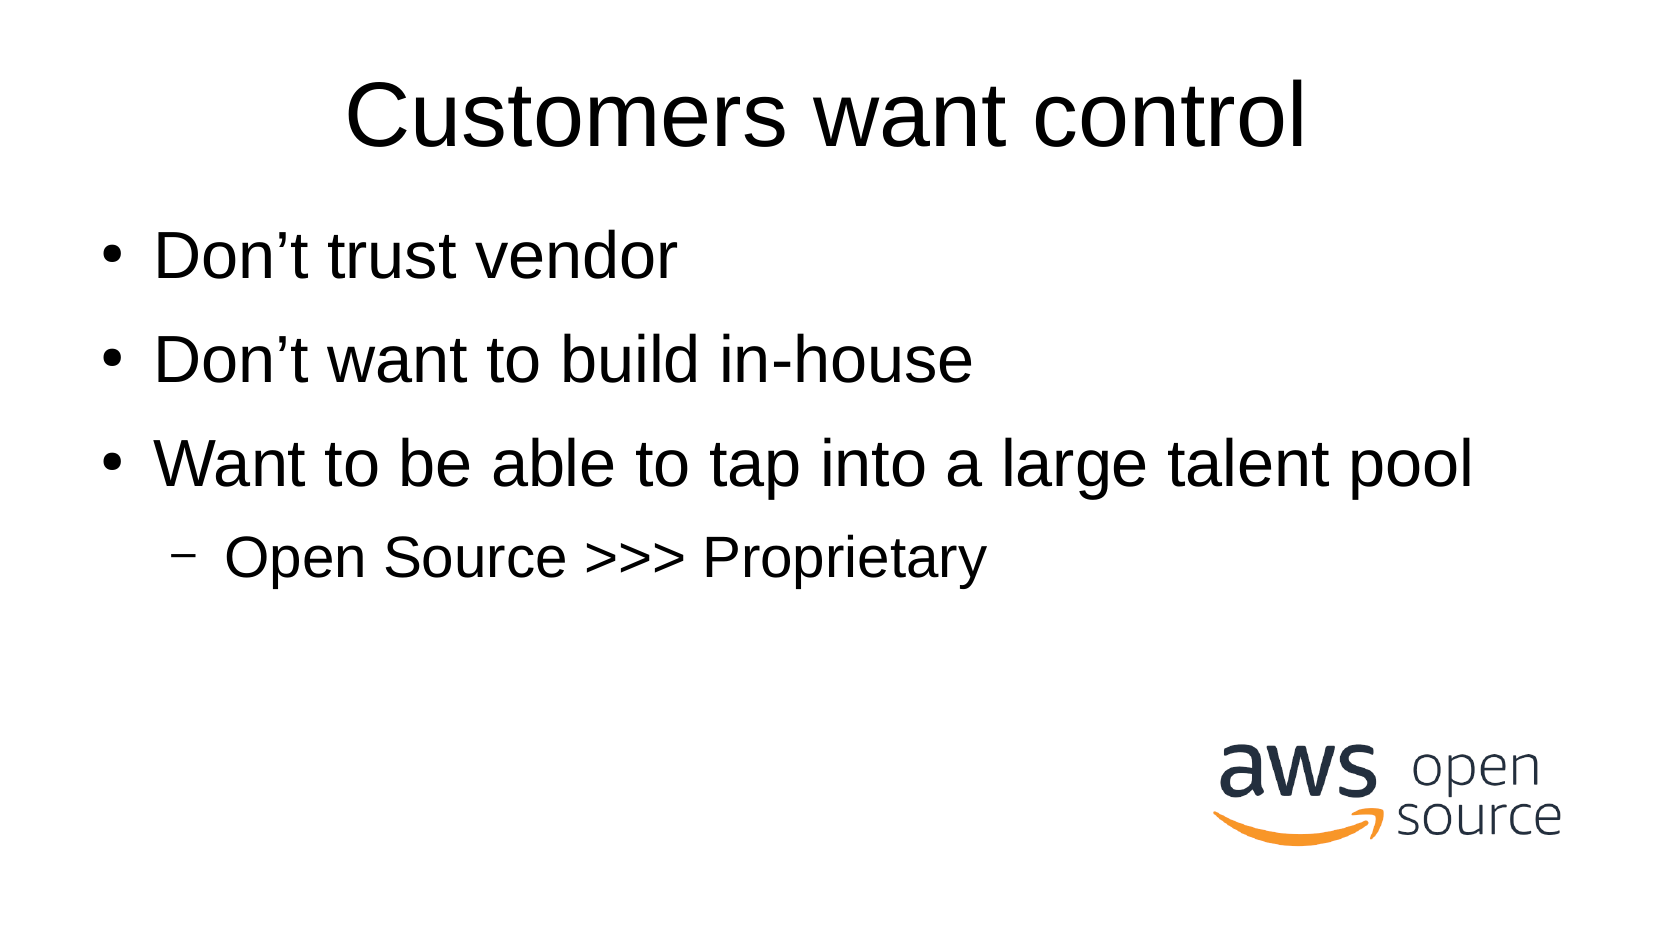

# Customers want control
Don’t trust vendor
Don’t want to build in-house
Want to be able to tap into a large talent pool
Open Source >>> Proprietary